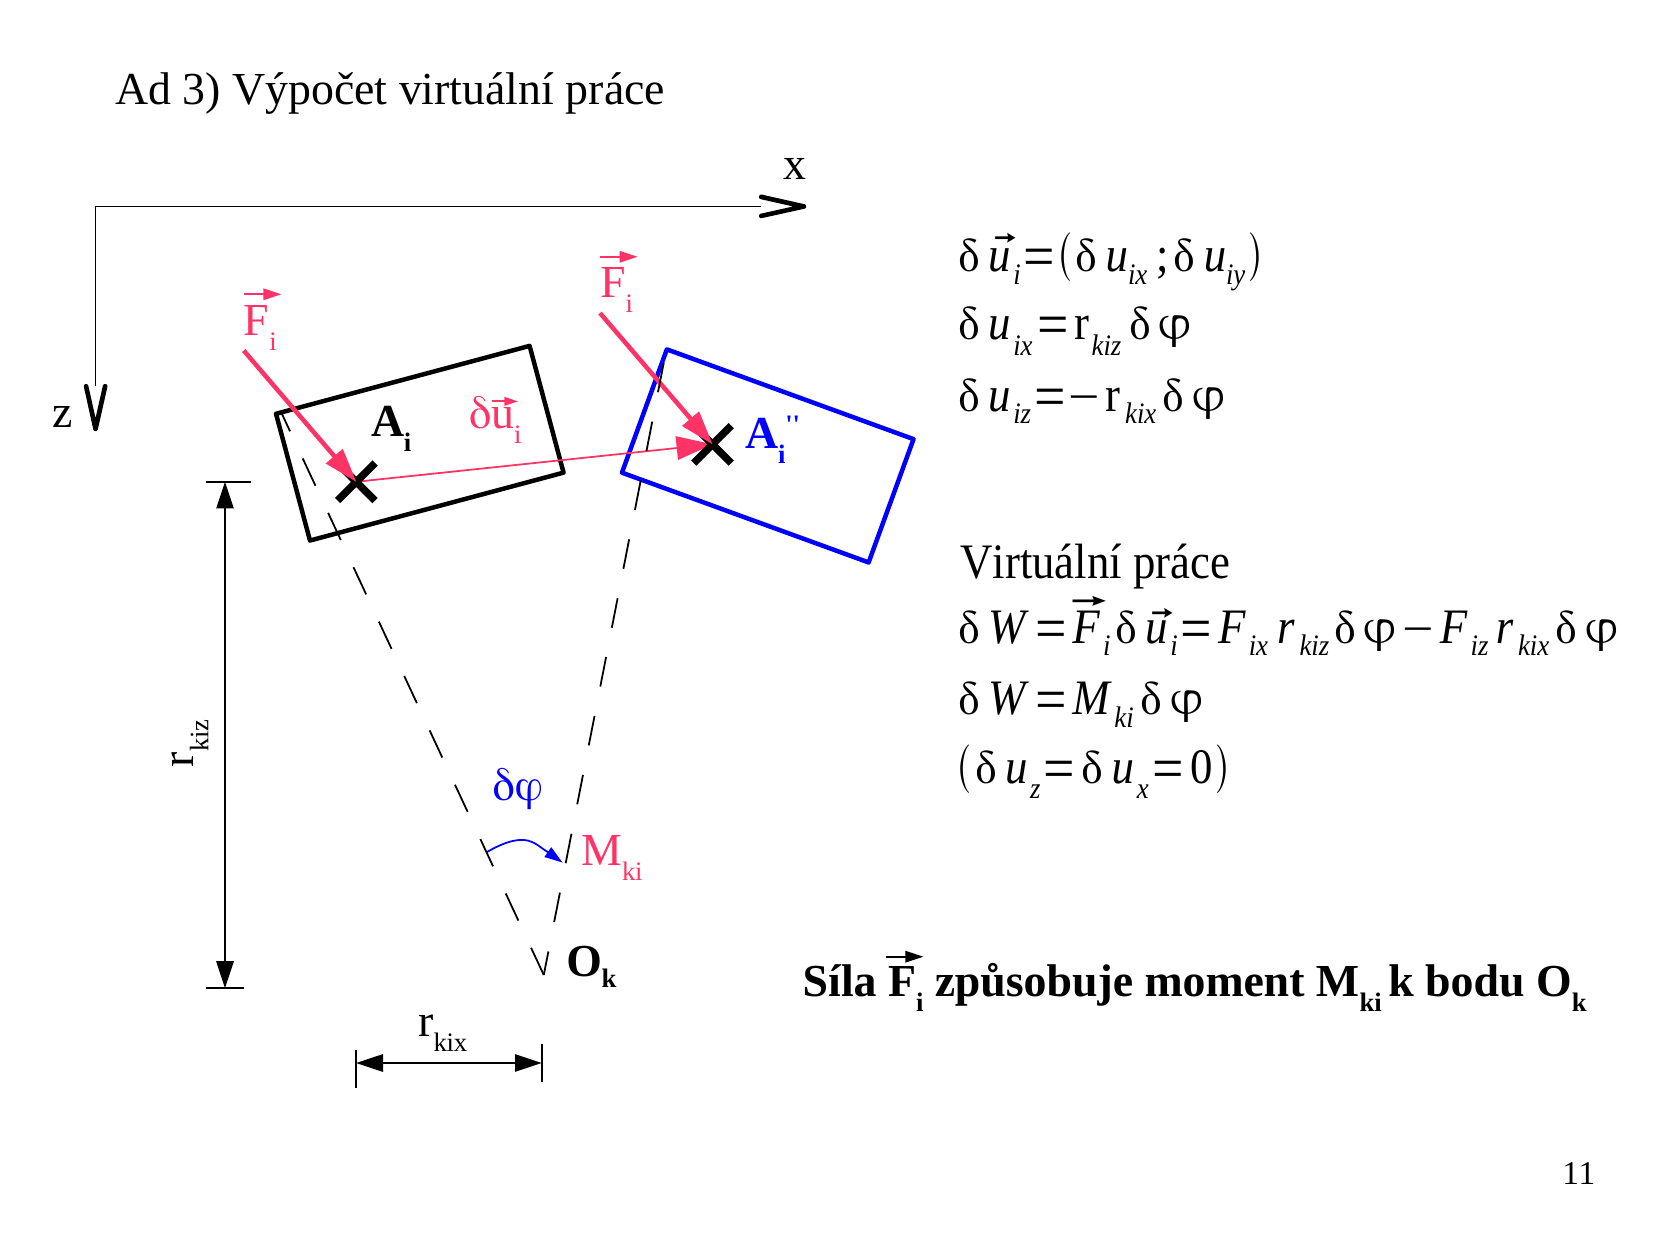

Ad 3) Výpočet virtuální práce
x
Fi
Fi
z
Ai
dui
Ai''
rkiz
dj
Mki
Ok
Síla Fi způsobuje moment Mki k bodu Ok
rkix
11